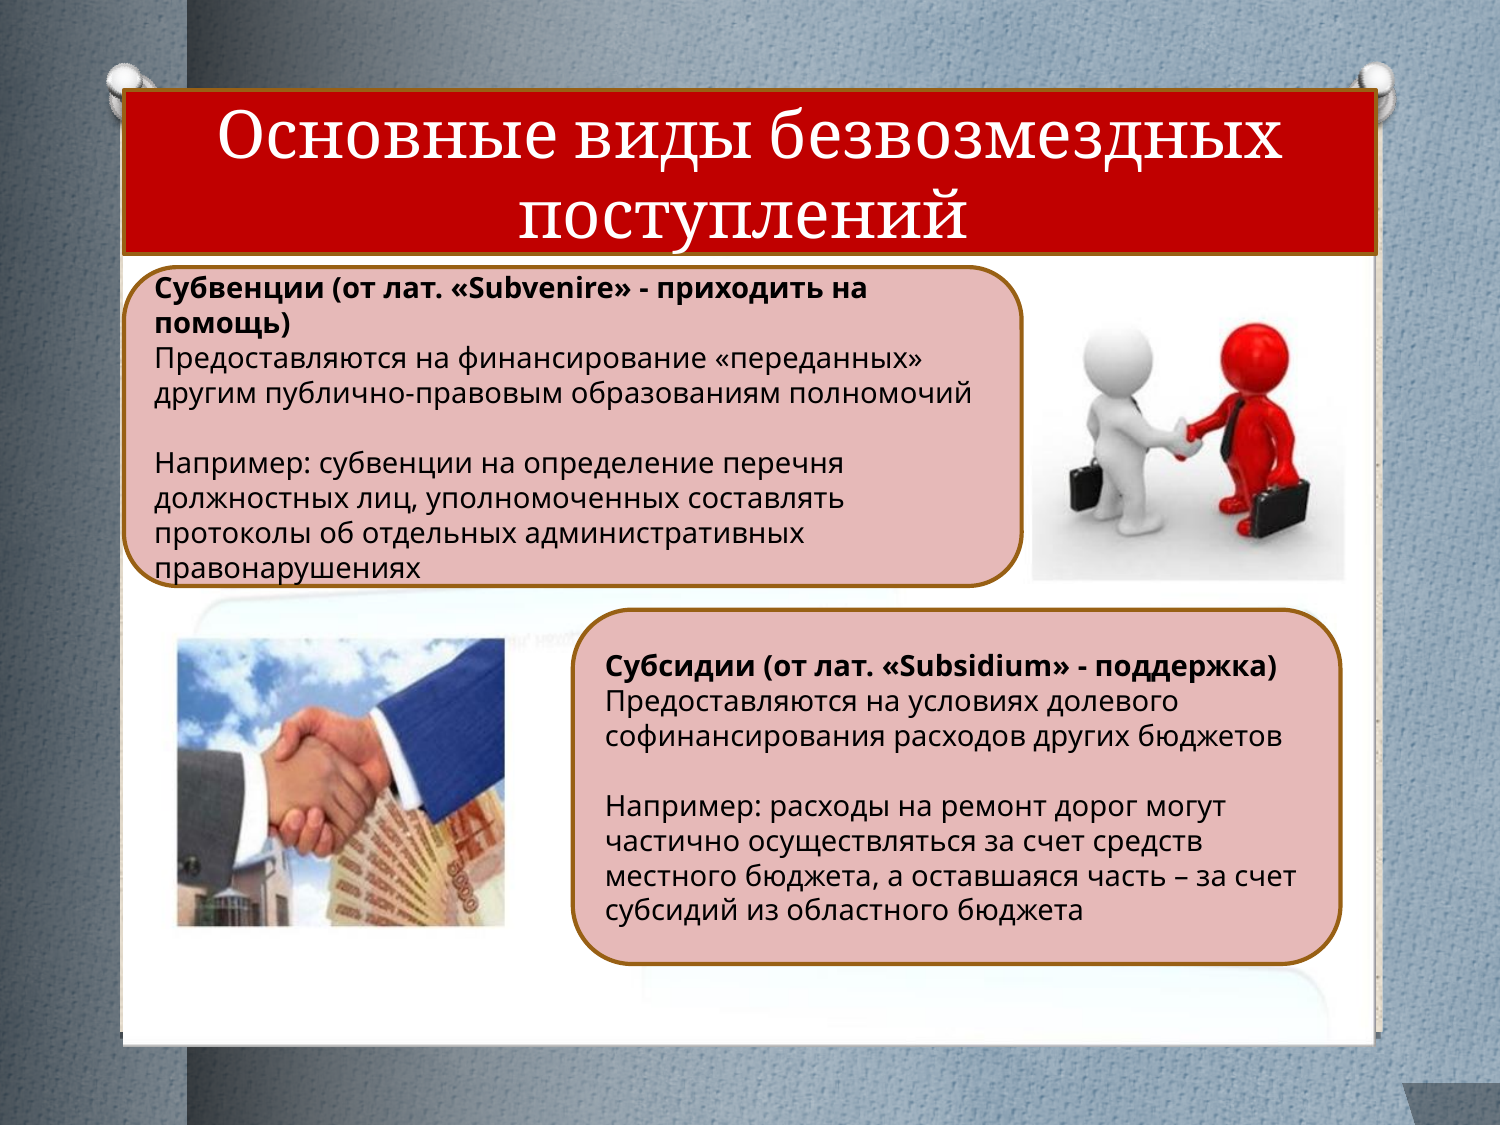

Основные виды безвозмездных поступлений
Субвенции (от лат. «Subvenire» - приходить на помощь)
Предоставляются на финансирование «переданных» другим публично-правовым образованиям полномочий
Например: субвенции на определение перечня должностных лиц, уполномоченных составлять протоколы об отдельных административных правонарушениях
Субсидии (от лат. «Subsidium» - поддержка)
Предоставляются на условиях долевого софинансирования расходов других бюджетов
Например: расходы на ремонт дорог могут частично осуществляться за счет средств местного бюджета, а оставшаяся часть – за счет субсидий из областного бюджета